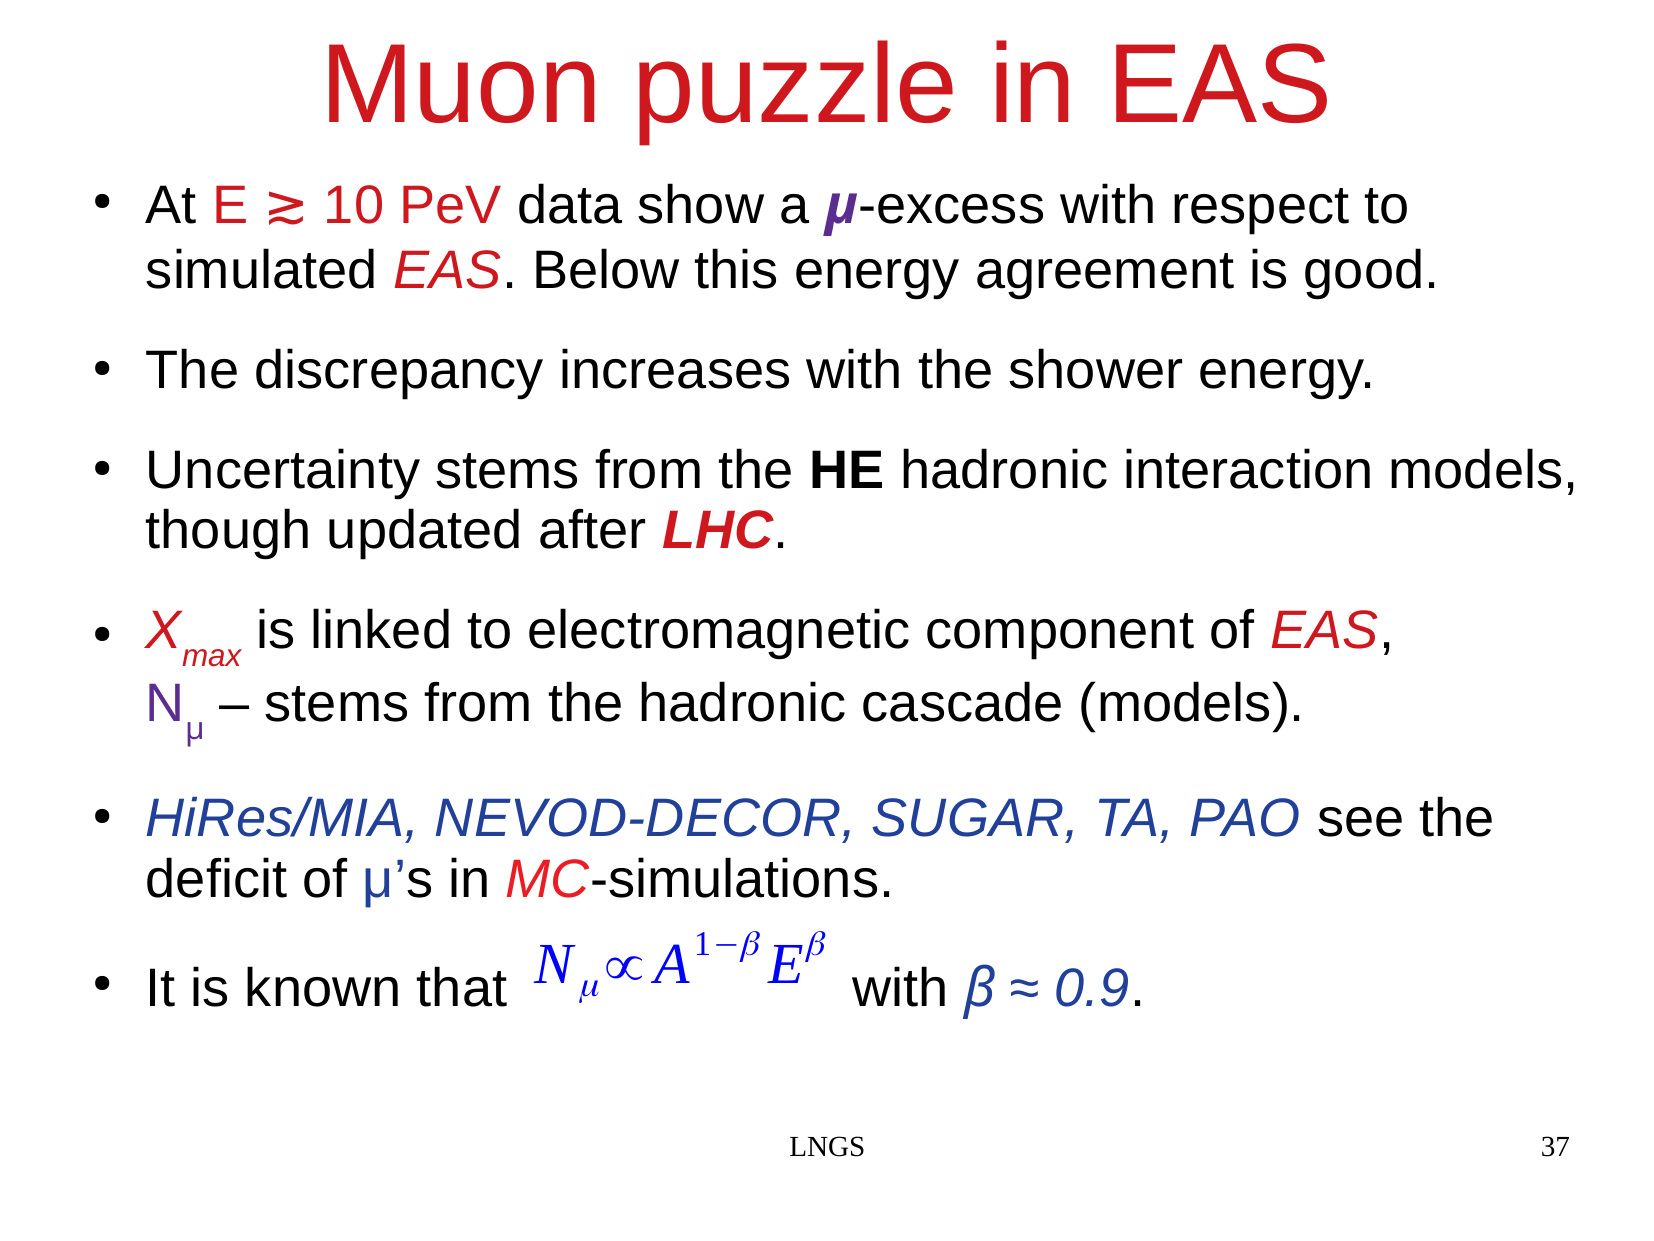

# Muon puzzle in EAS
At E ≳ 10 PeV data show a μ-excess with respect to
simulated EAS. Below this energy agreement is good.
The discrepancy increases with the shower energy.
Uncertainty stems from the HE hadronic interaction models, though updated after LHC.
Xmax is linked to electromagnetic component of EAS,
Nμ – stems from the hadronic cascade (models).
HiRes/MIA, NEVOD-DECOR, SUGAR, TA, PAO see the
deficit of μ’s in MC-simulations.
It is known that with β ≈ 0.9.
LNGS
37